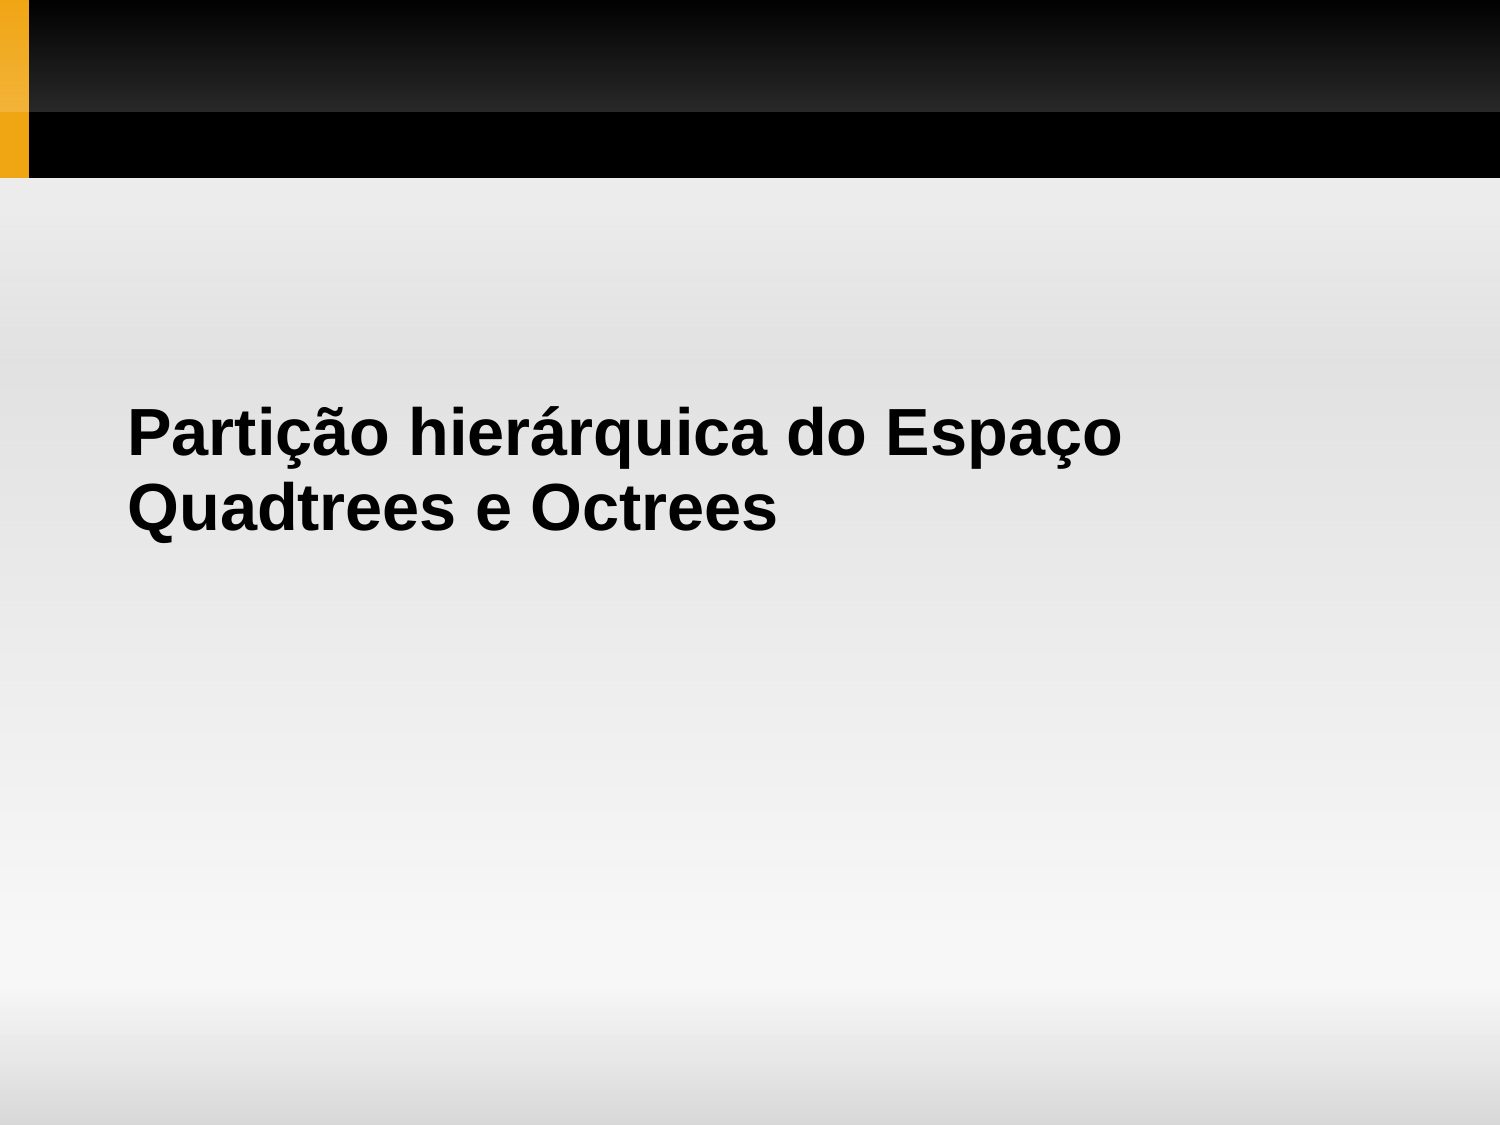

# Partição hierárquica do Espaço Quadtrees e Octrees